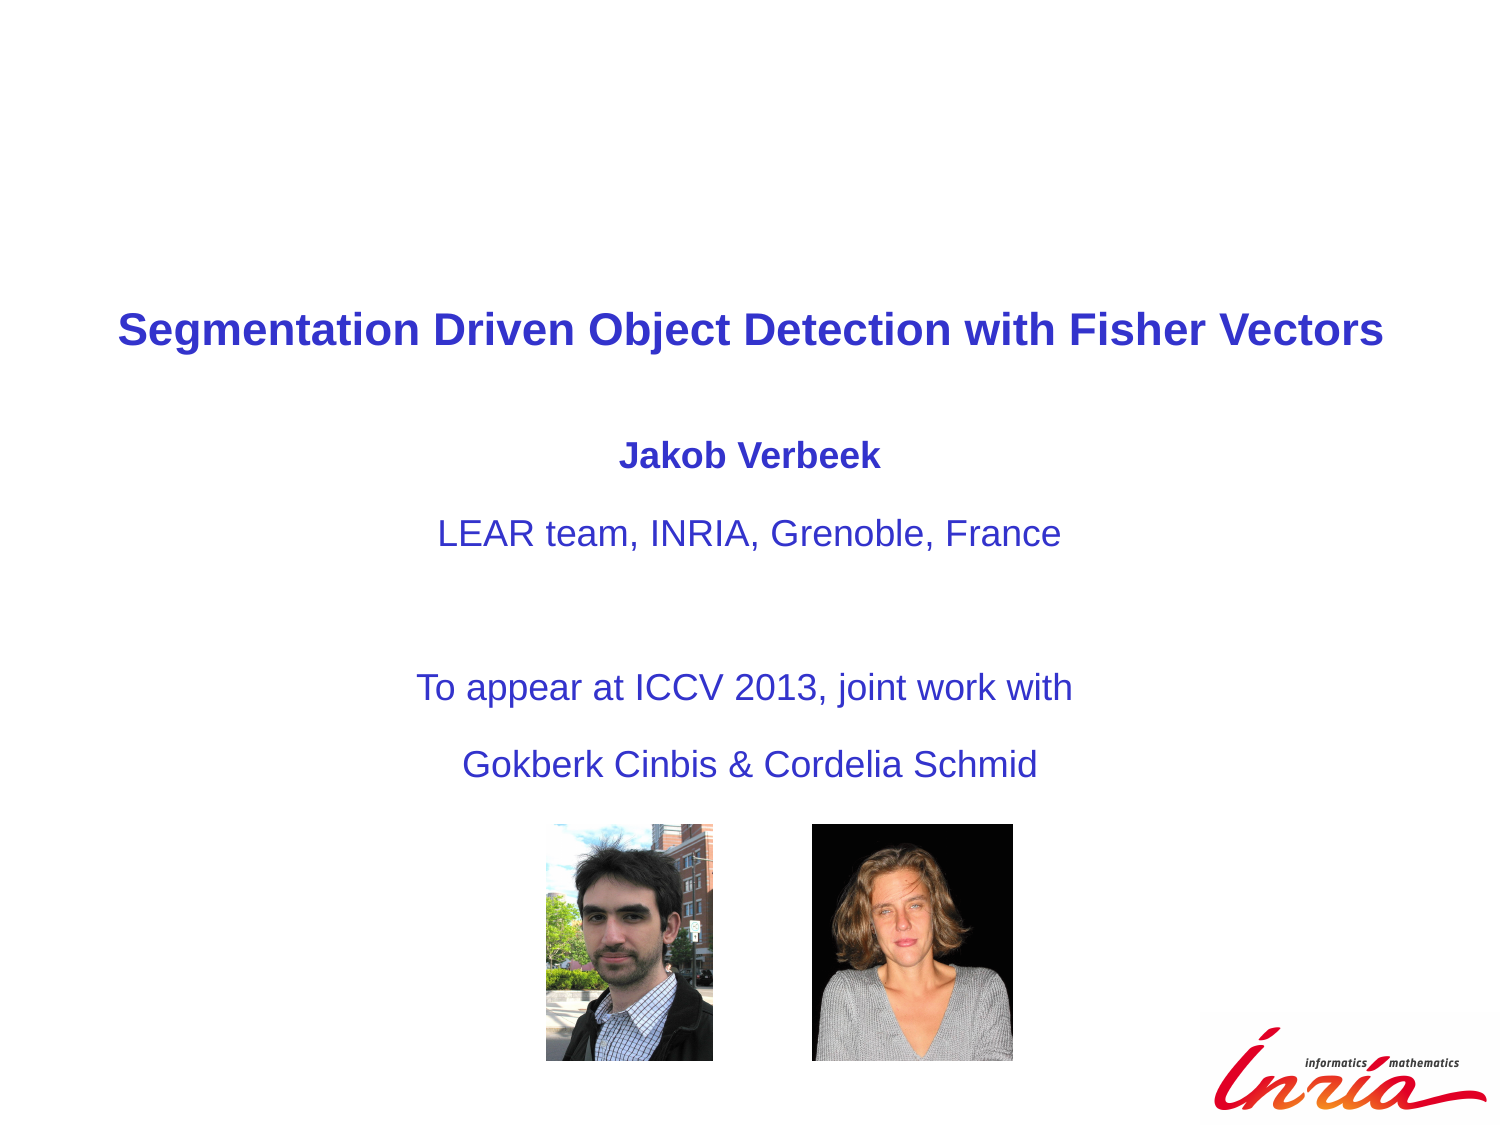

# Segmentation Driven Object Detection with Fisher Vectors
Jakob Verbeek
LEAR team, INRIA, Grenoble, France
To appear at ICCV 2013, joint work with
Gokberk Cinbis & Cordelia Schmid